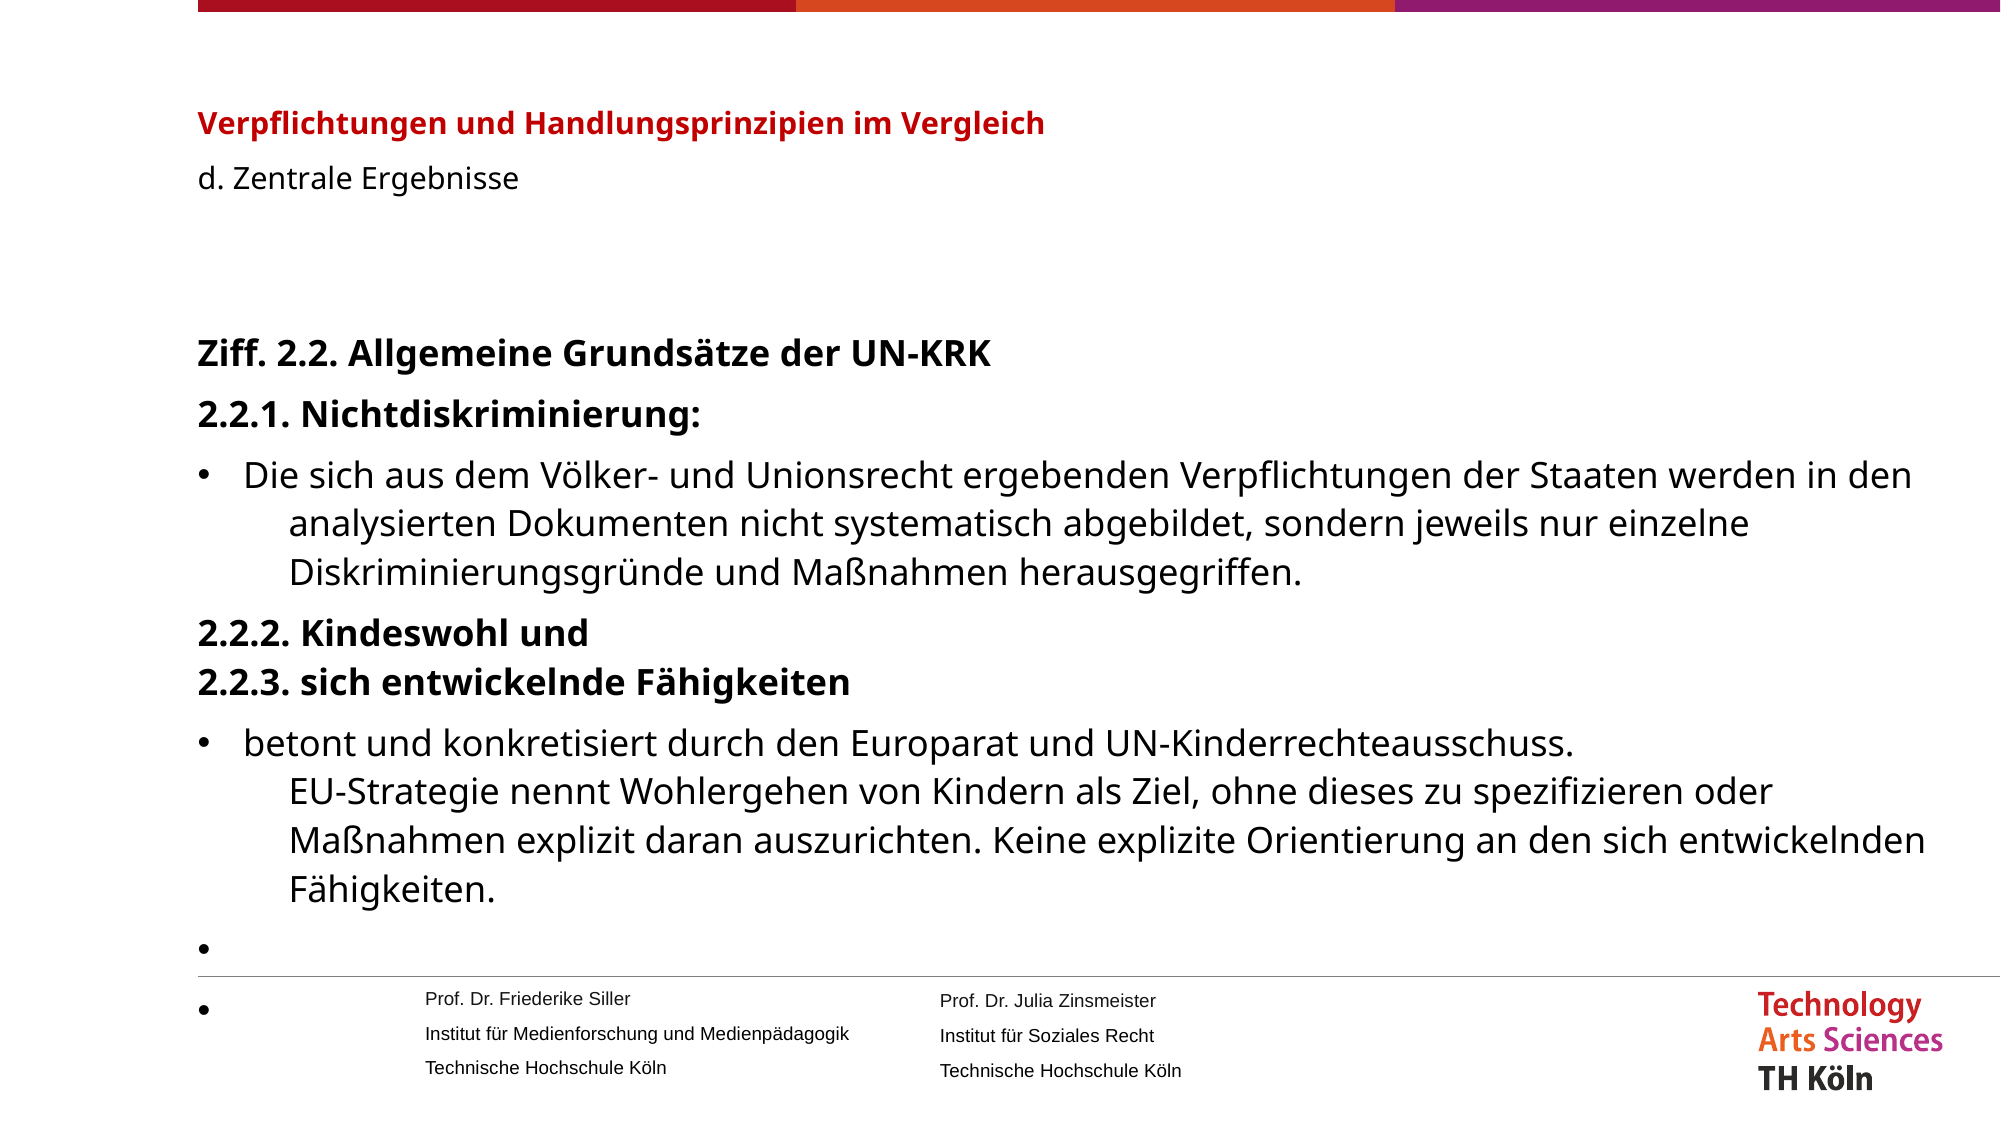

# Verpflichtungen und Handlungsprinzipien im Vergleich d. Zentrale Ergebnisse
Ziff. 2.2. Allgemeine Grundsätze der UN-KRK
2.2.1. Nichtdiskriminierung:
Die sich aus dem Völker- und Unionsrecht ergebenden Verpflichtungen der Staaten werden in den analysierten Dokumenten nicht systematisch abgebildet, sondern jeweils nur einzelne Diskriminierungsgründe und Maßnahmen herausgegriffen.
2.2.2. Kindeswohl und
2.2.3. sich entwickelnde Fähigkeiten
betont und konkretisiert durch den Europarat und UN-Kinderrechteausschuss.
EU-Strategie nennt Wohlergehen von Kindern als Ziel, ohne dieses zu spezifizieren oder Maßnahmen explizit daran auszurichten. Keine explizite Orientierung an den sich entwickelnden Fähigkeiten.